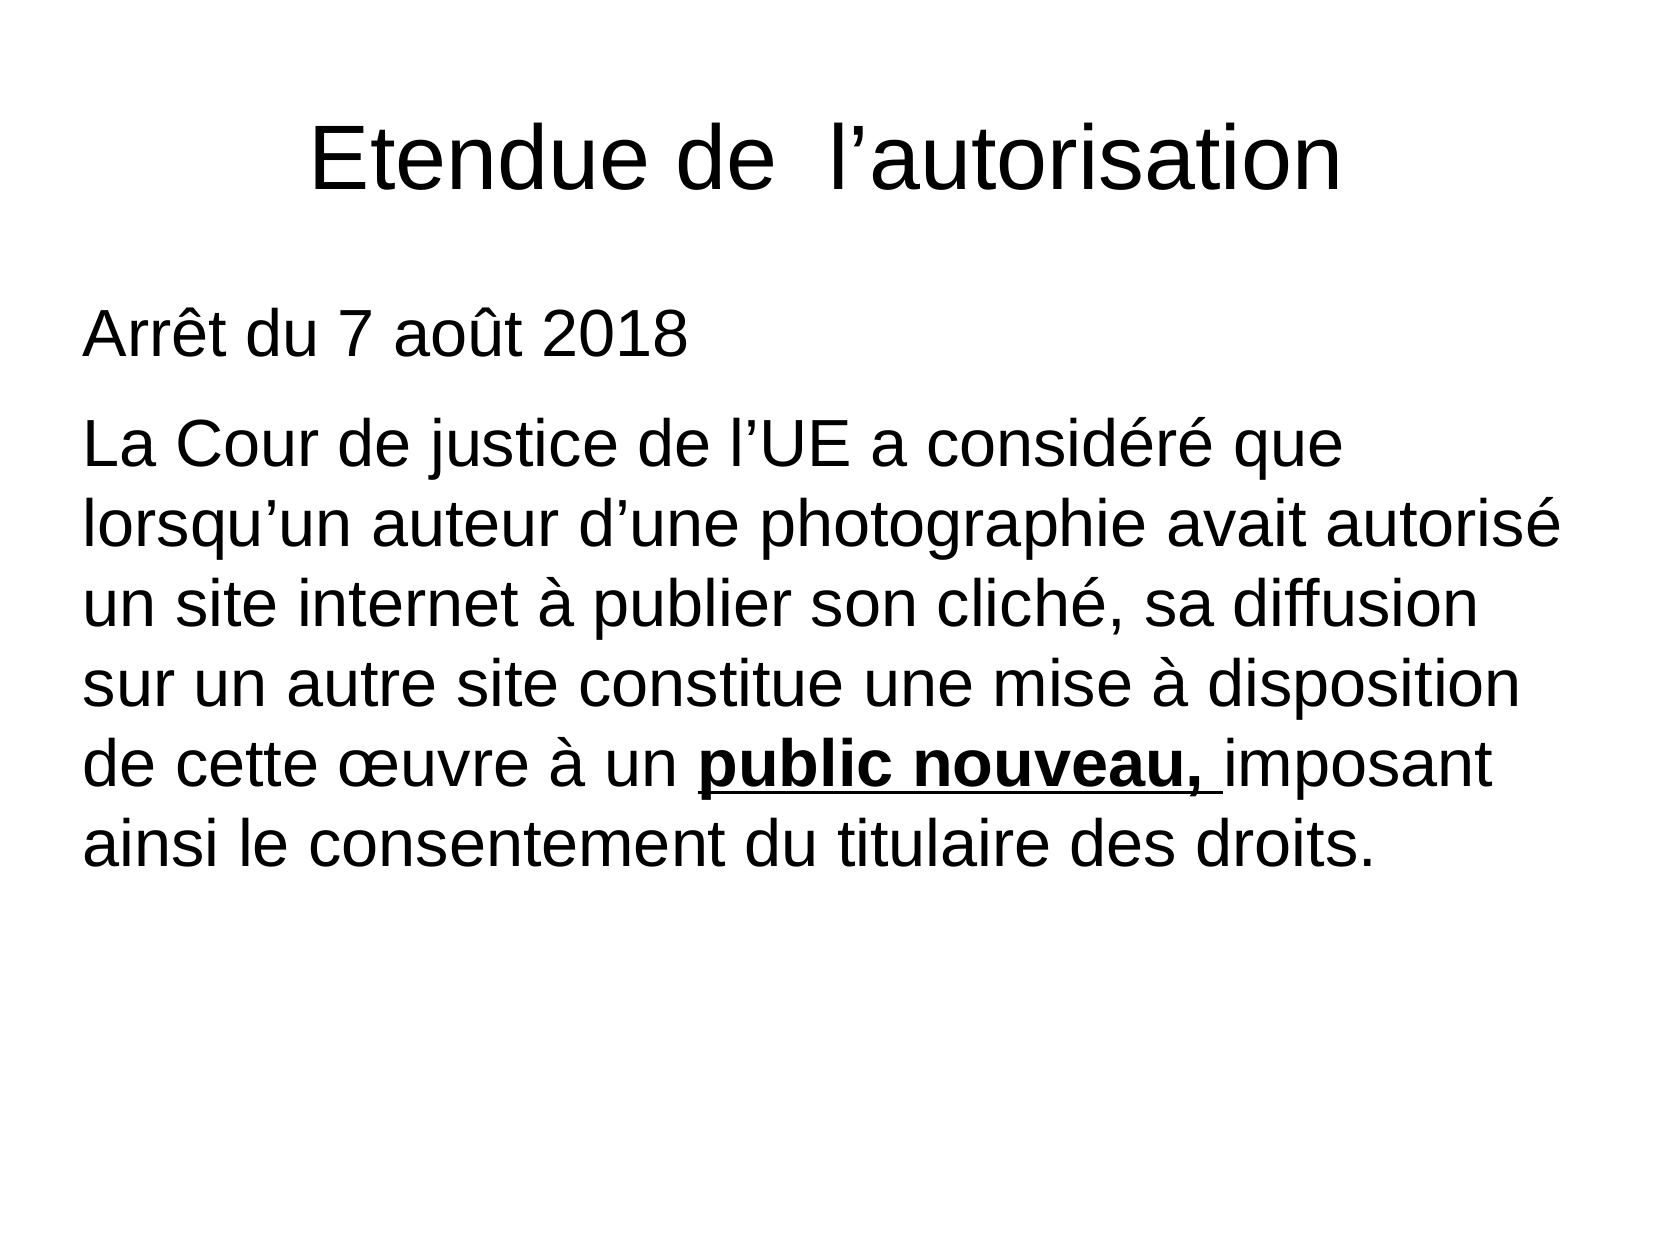

# Etendue de l’autorisation
Arrêt du 7 août 2018
La Cour de justice de l’UE a considéré que lorsqu’un auteur d’une photographie avait autorisé un site internet à publier son cliché, sa diffusion sur un autre site constitue une mise à disposition de cette œuvre à un public nouveau, imposant ainsi le consentement du titulaire des droits.